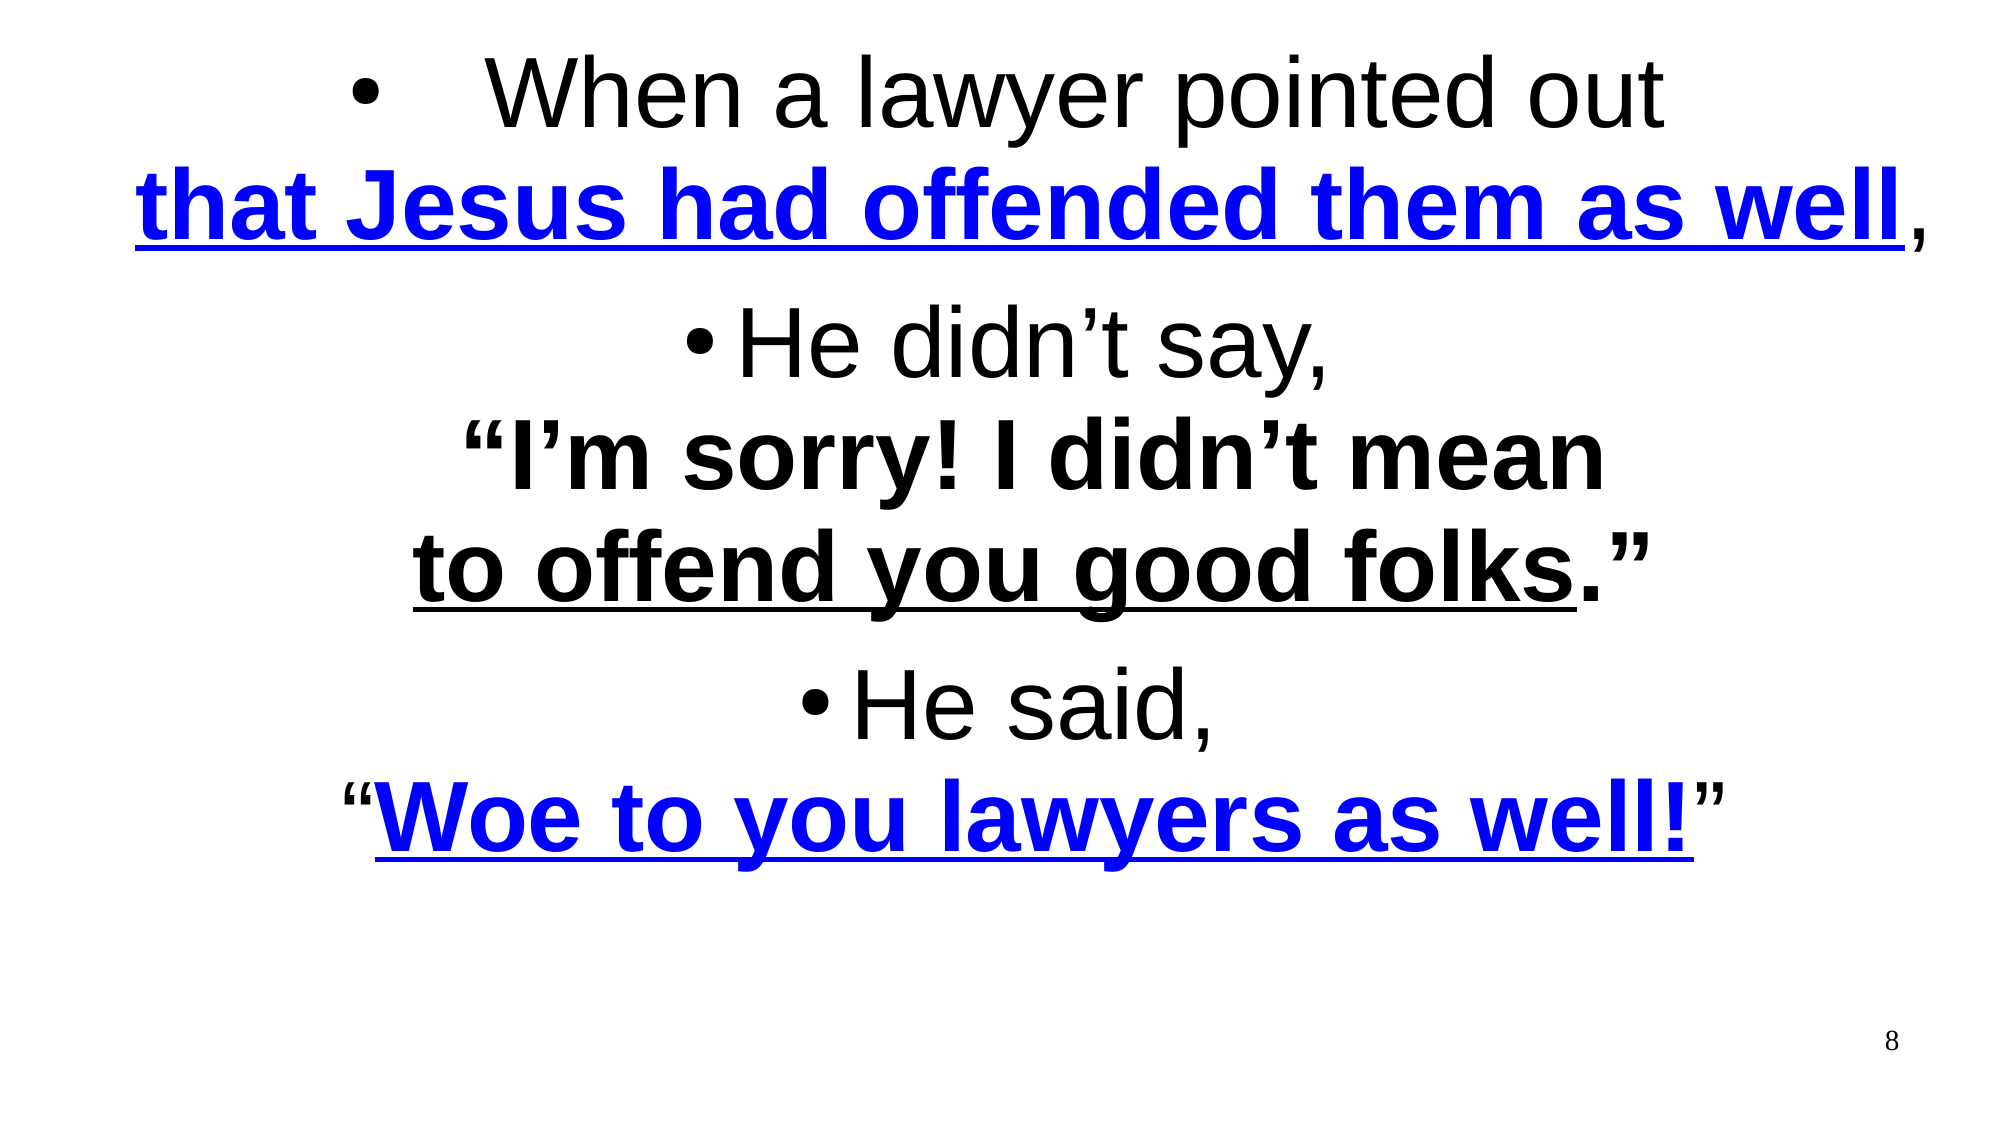

# When a lawyer pointed out that Jesus had offended them as well,
He didn’t say,
“I’m sorry! I didn’t mean
to offend you good folks.”
He said,
“Woe to you lawyers as well!”
8